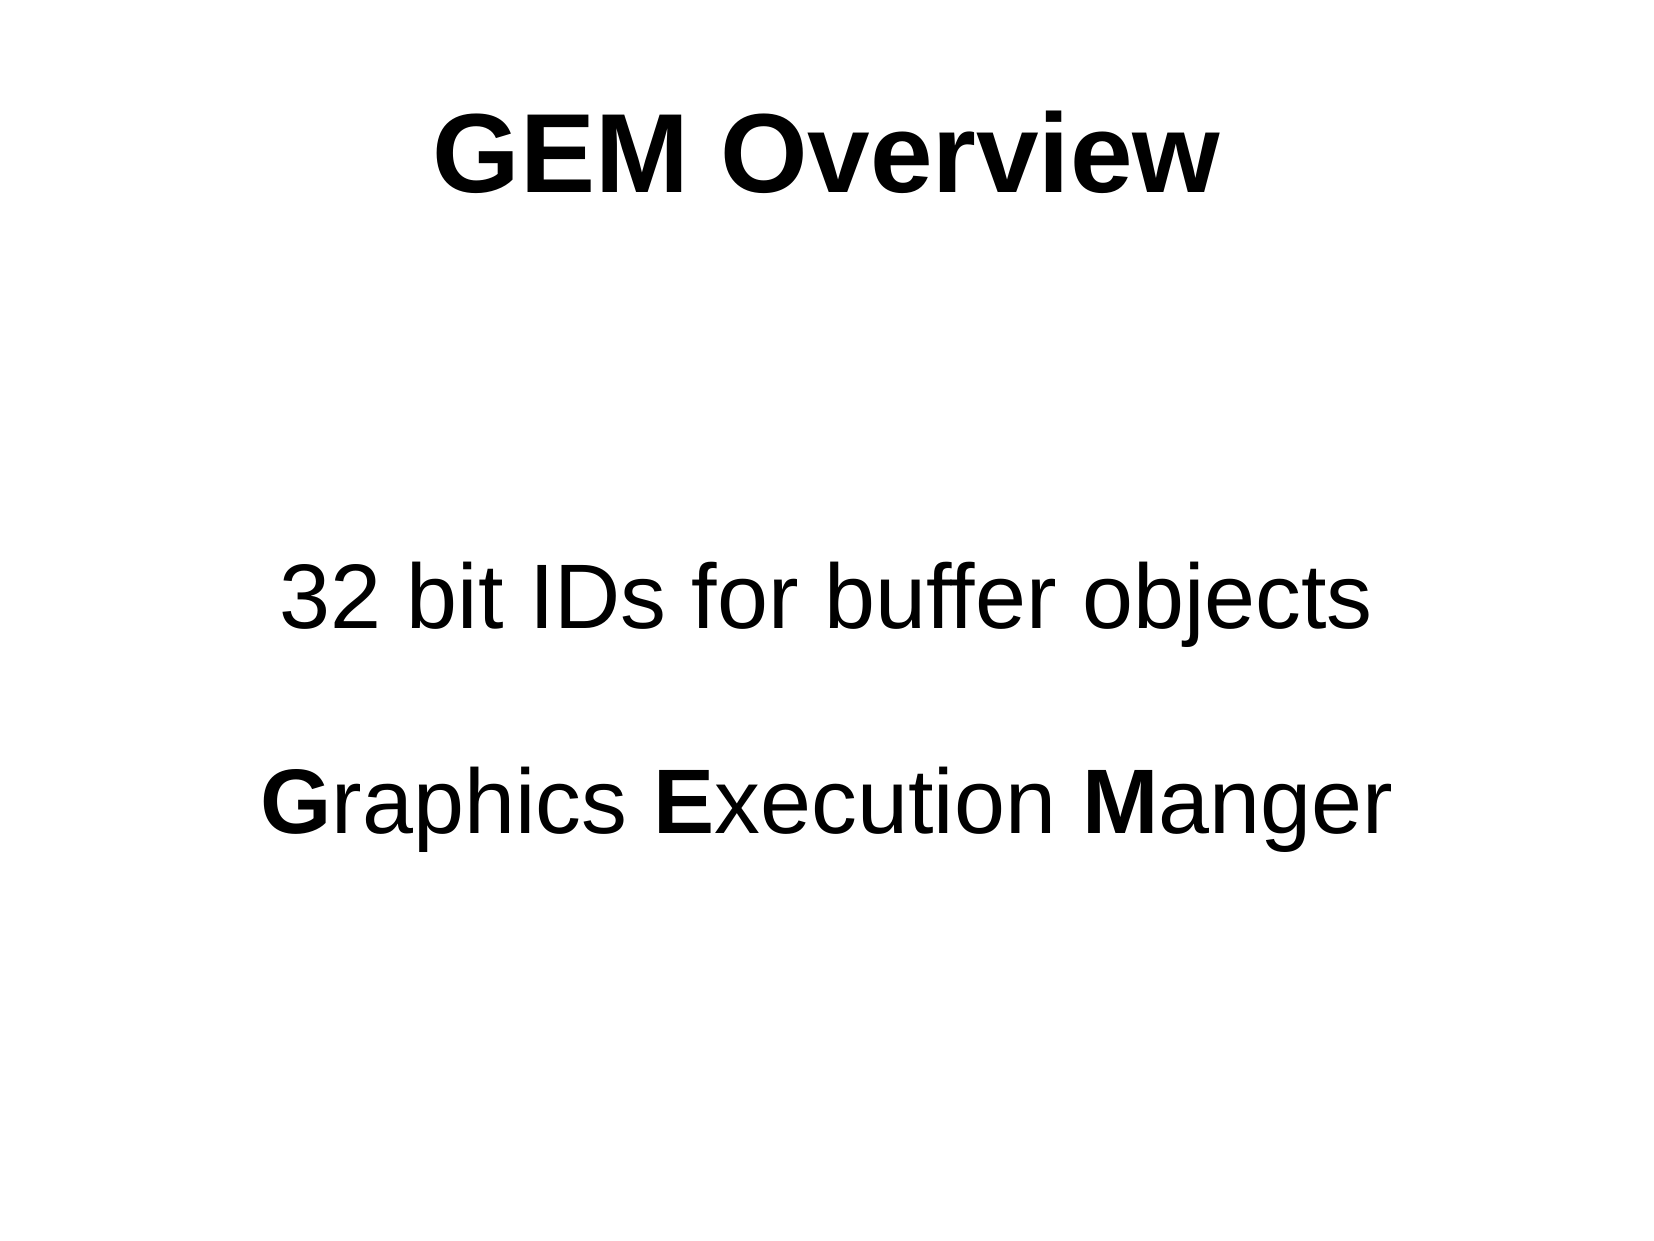

# GEM Overview
32 bit IDs for buffer objects
Graphics Execution Manger